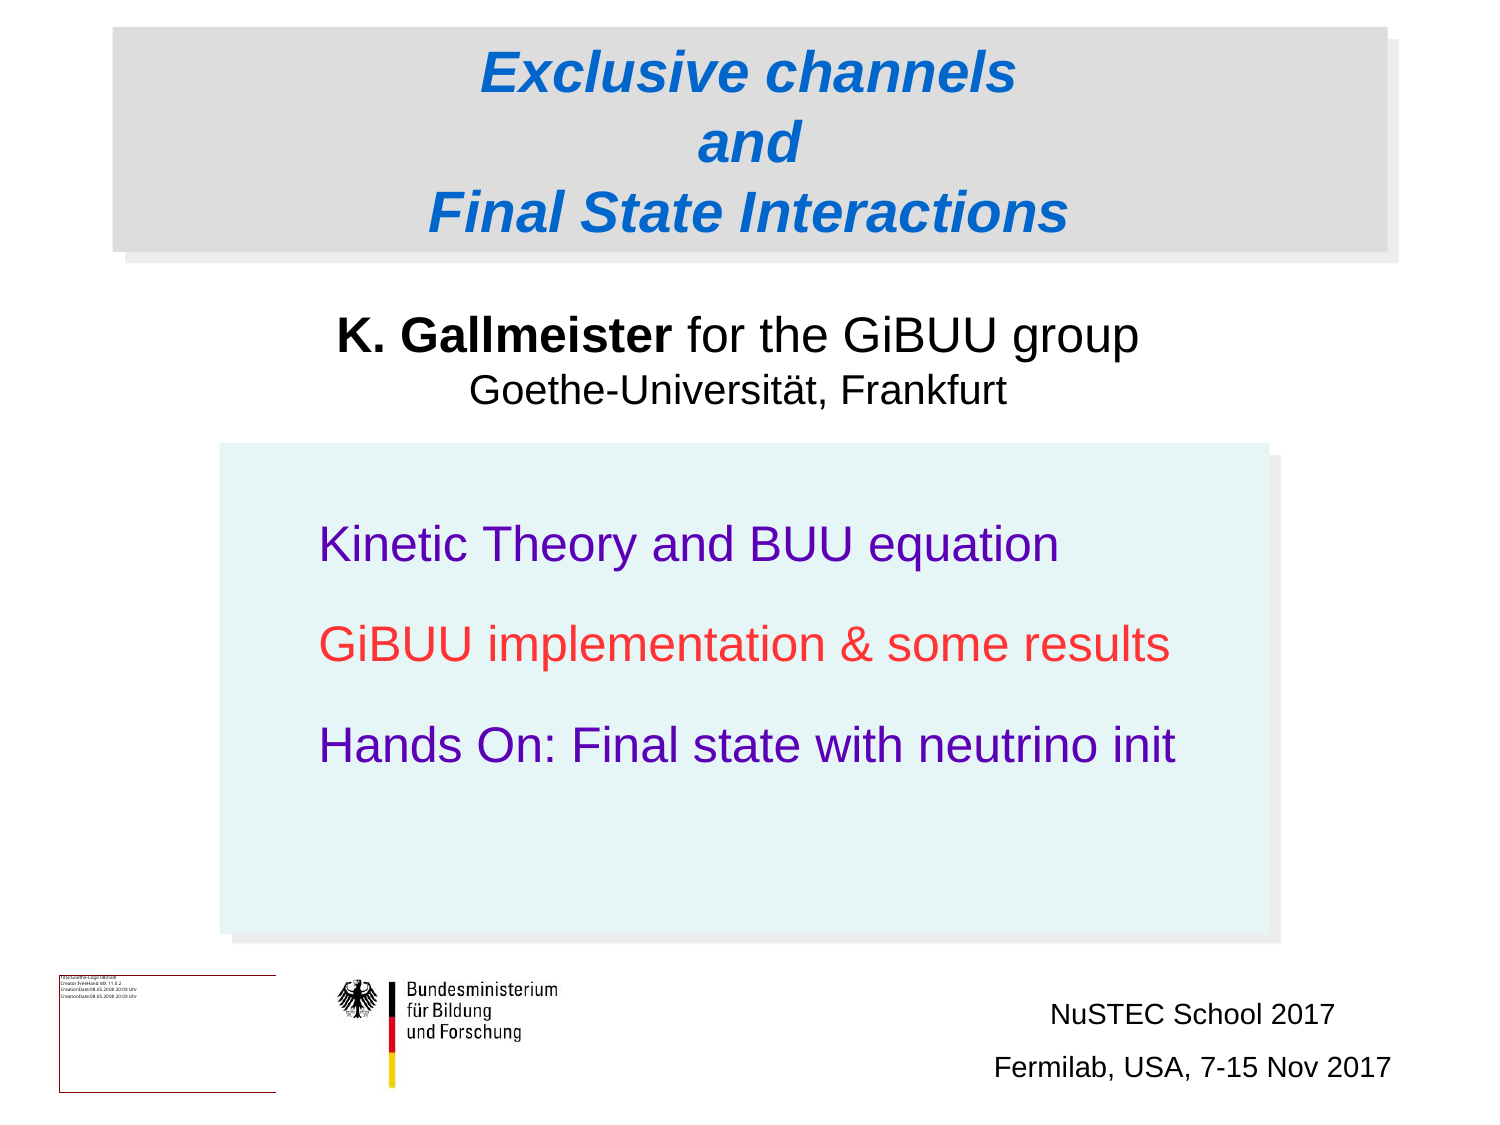

# Exclusive channels and Final State Interactions
 Kinetic Theory and BUU equation
 GiBUU implementation & some results
 Hands On: Final state with neutrino init